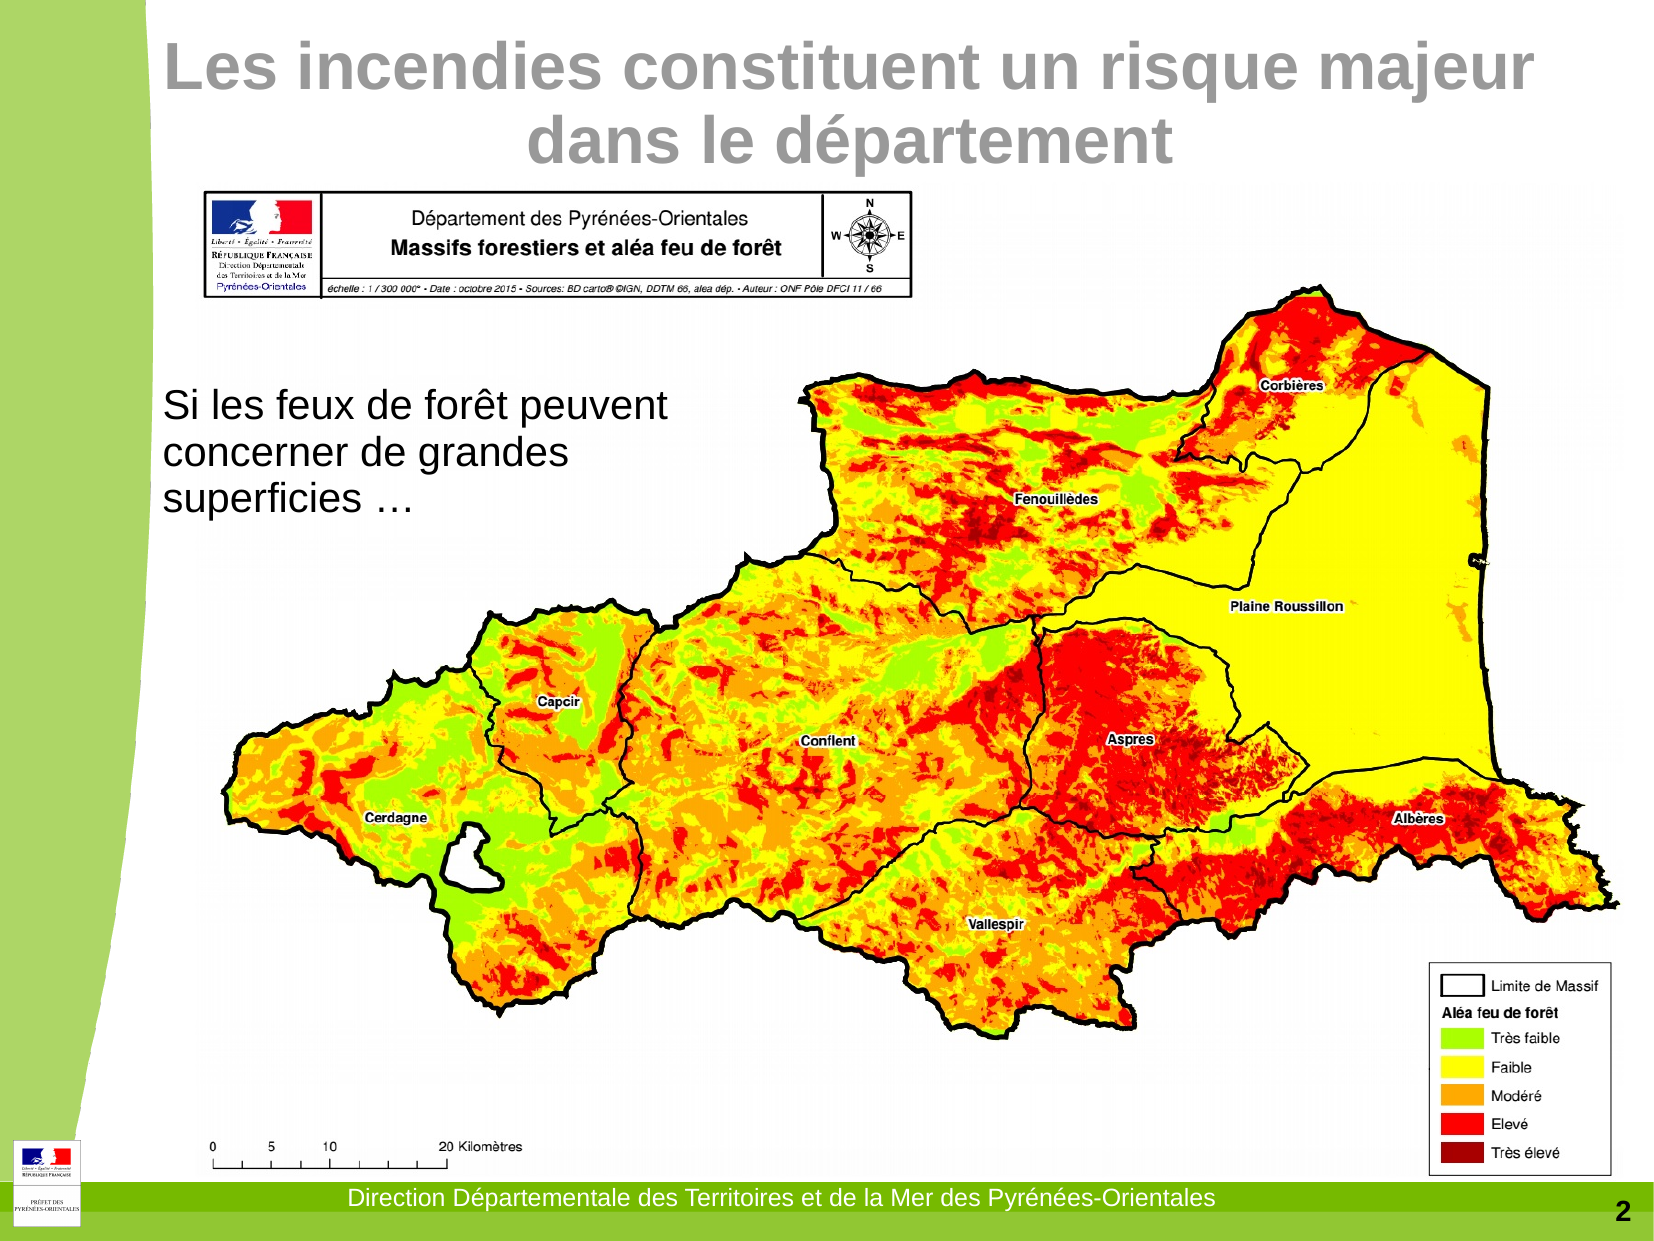

# Les incendies constituent un risque majeur dans le département
Si les feux de forêt peuvent concerner de grandes superficies …
Direction Départementale des Territoires et de la Mer des Pyrénées-Orientales
2